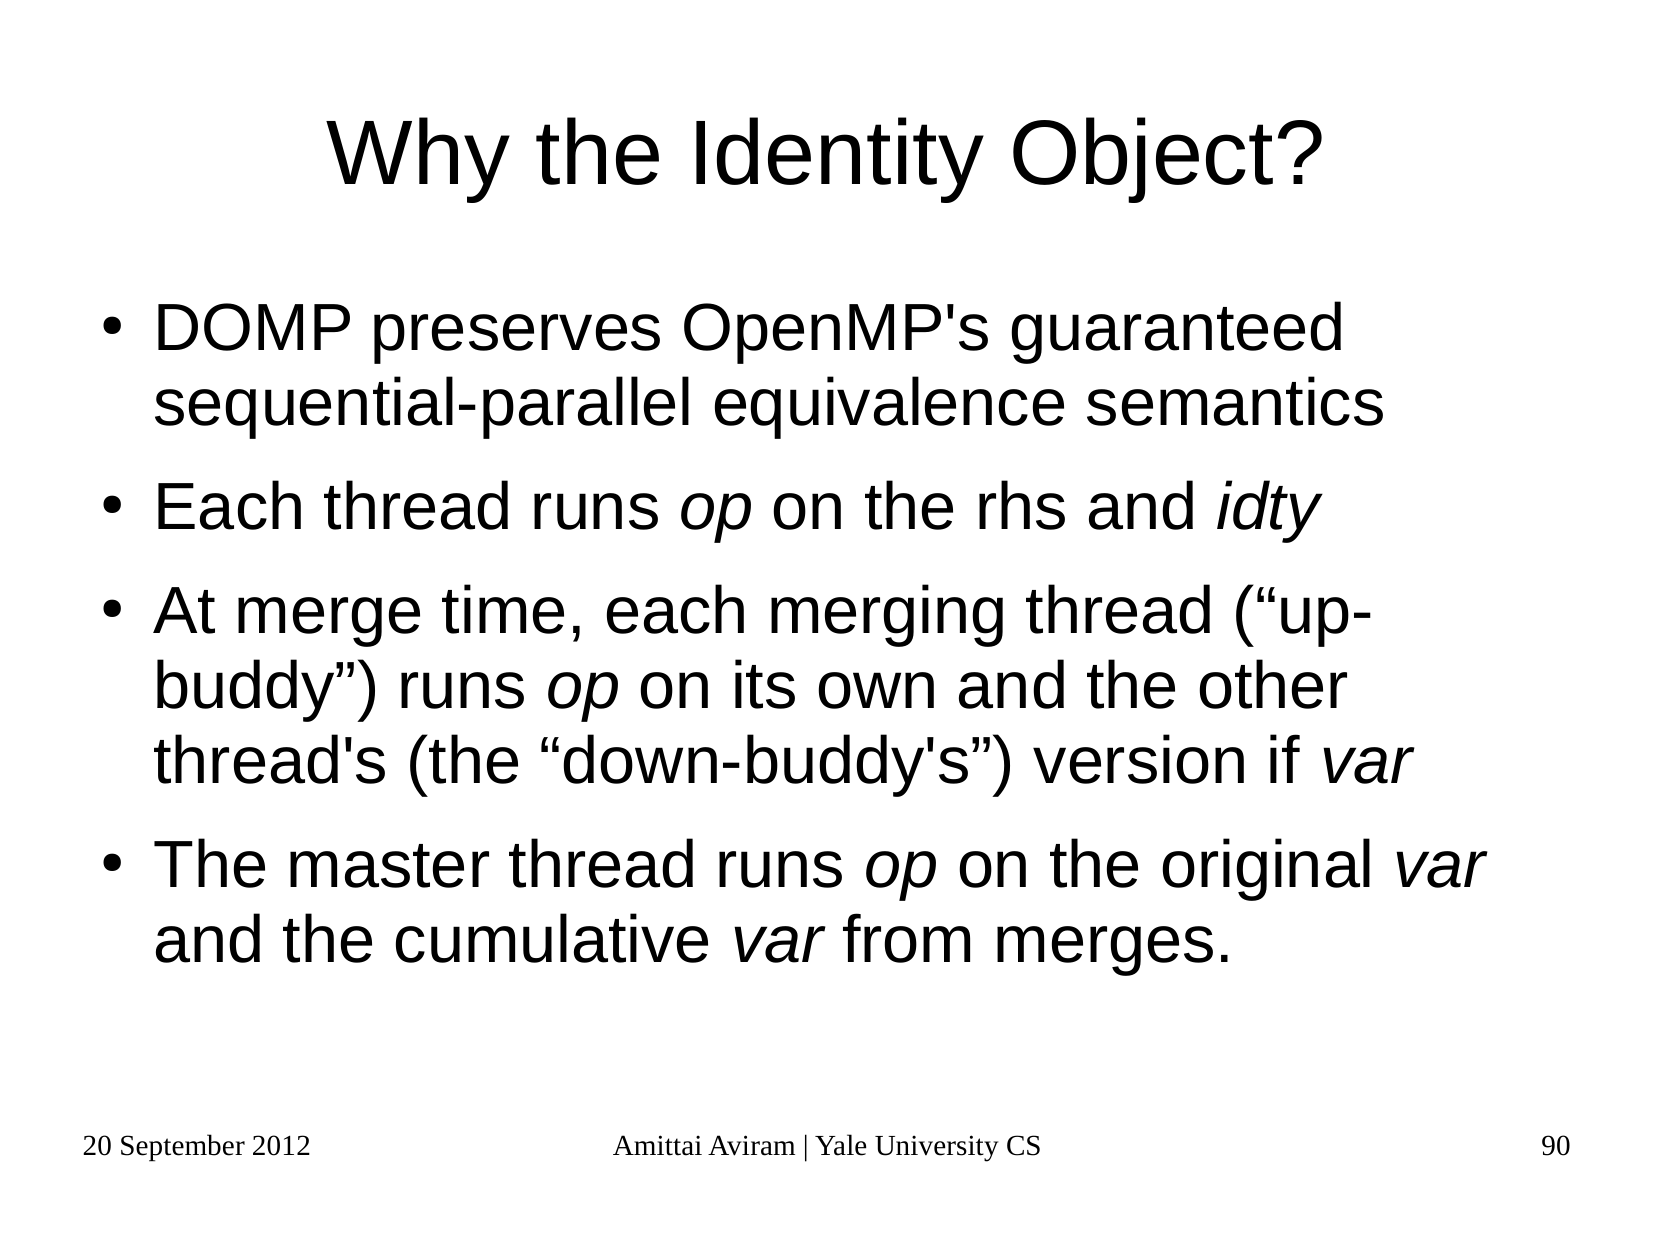

# Why the Identity Object?
DOMP preserves OpenMP's guaranteed sequential-parallel equivalence semantics
Each thread runs op on the rhs and idty
At merge time, each merging thread (“up-buddy”) runs op on its own and the other thread's (the “down-buddy's”) version if var
The master thread runs op on the original var and the cumulative var from merges.
90